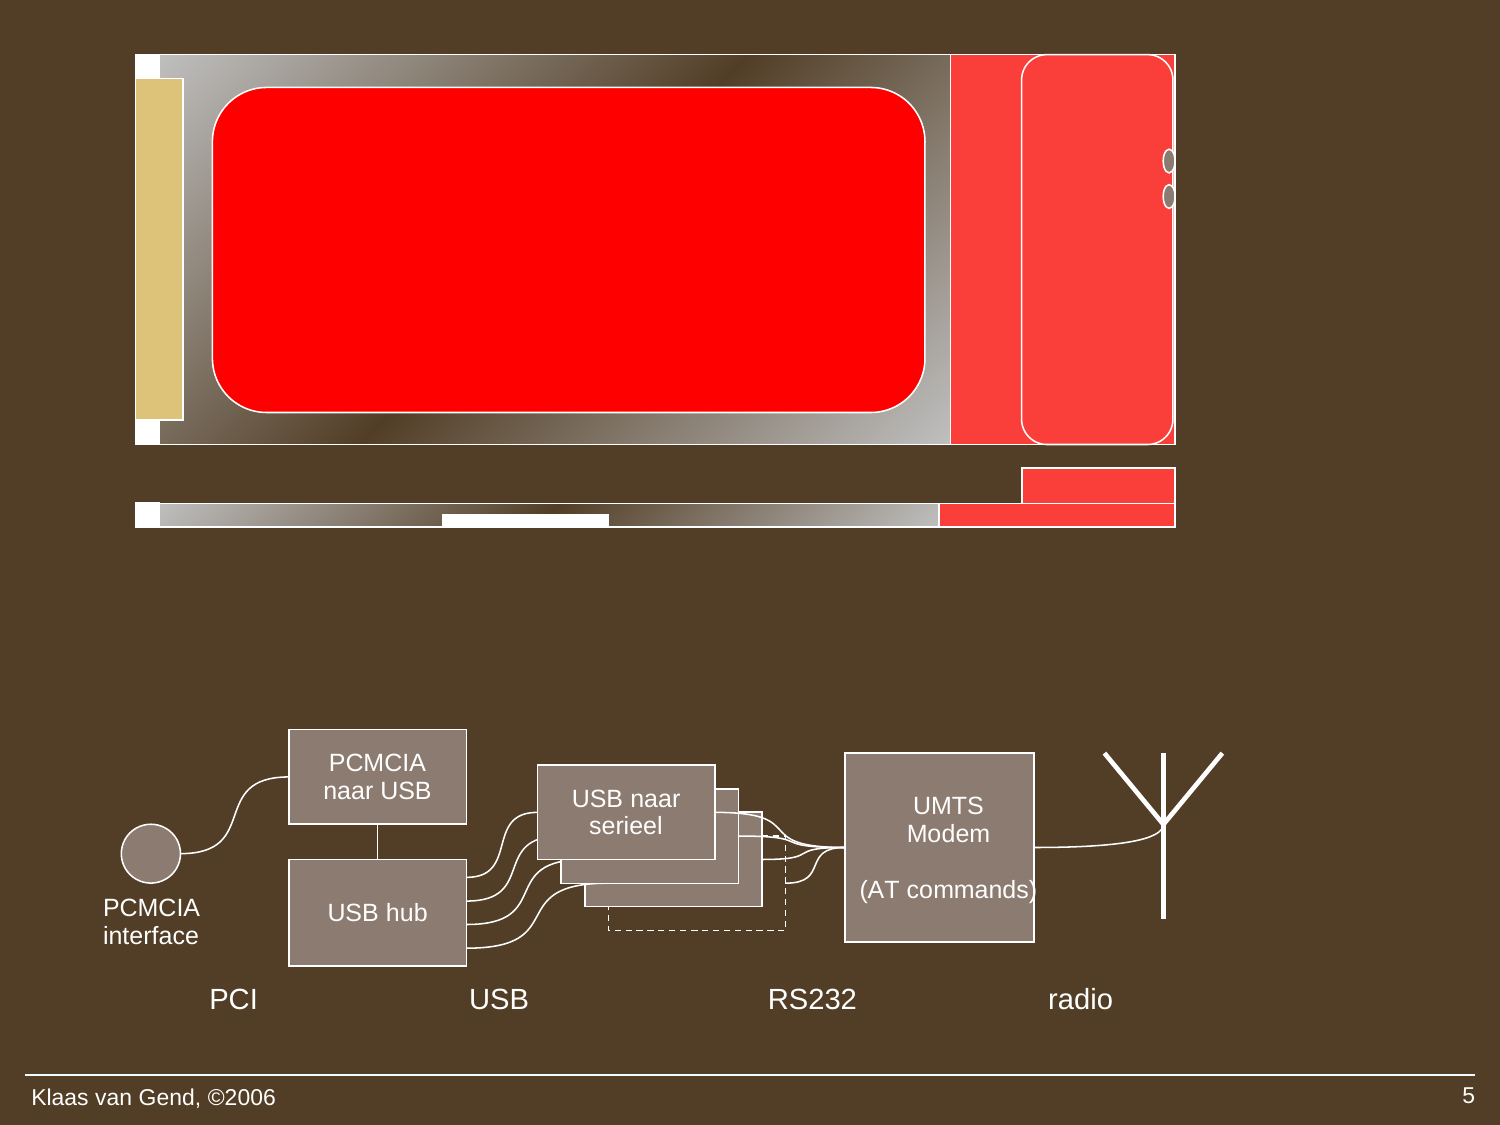

PCMCIA
naar USB
UMTS
Modem
(AT commands)
USB naar
serieel
USB naar
serieel
USB naar
serieel
USB naar
serieel
USB hub
PCMCIA
interface
PCI
USB
RS232
radio
5